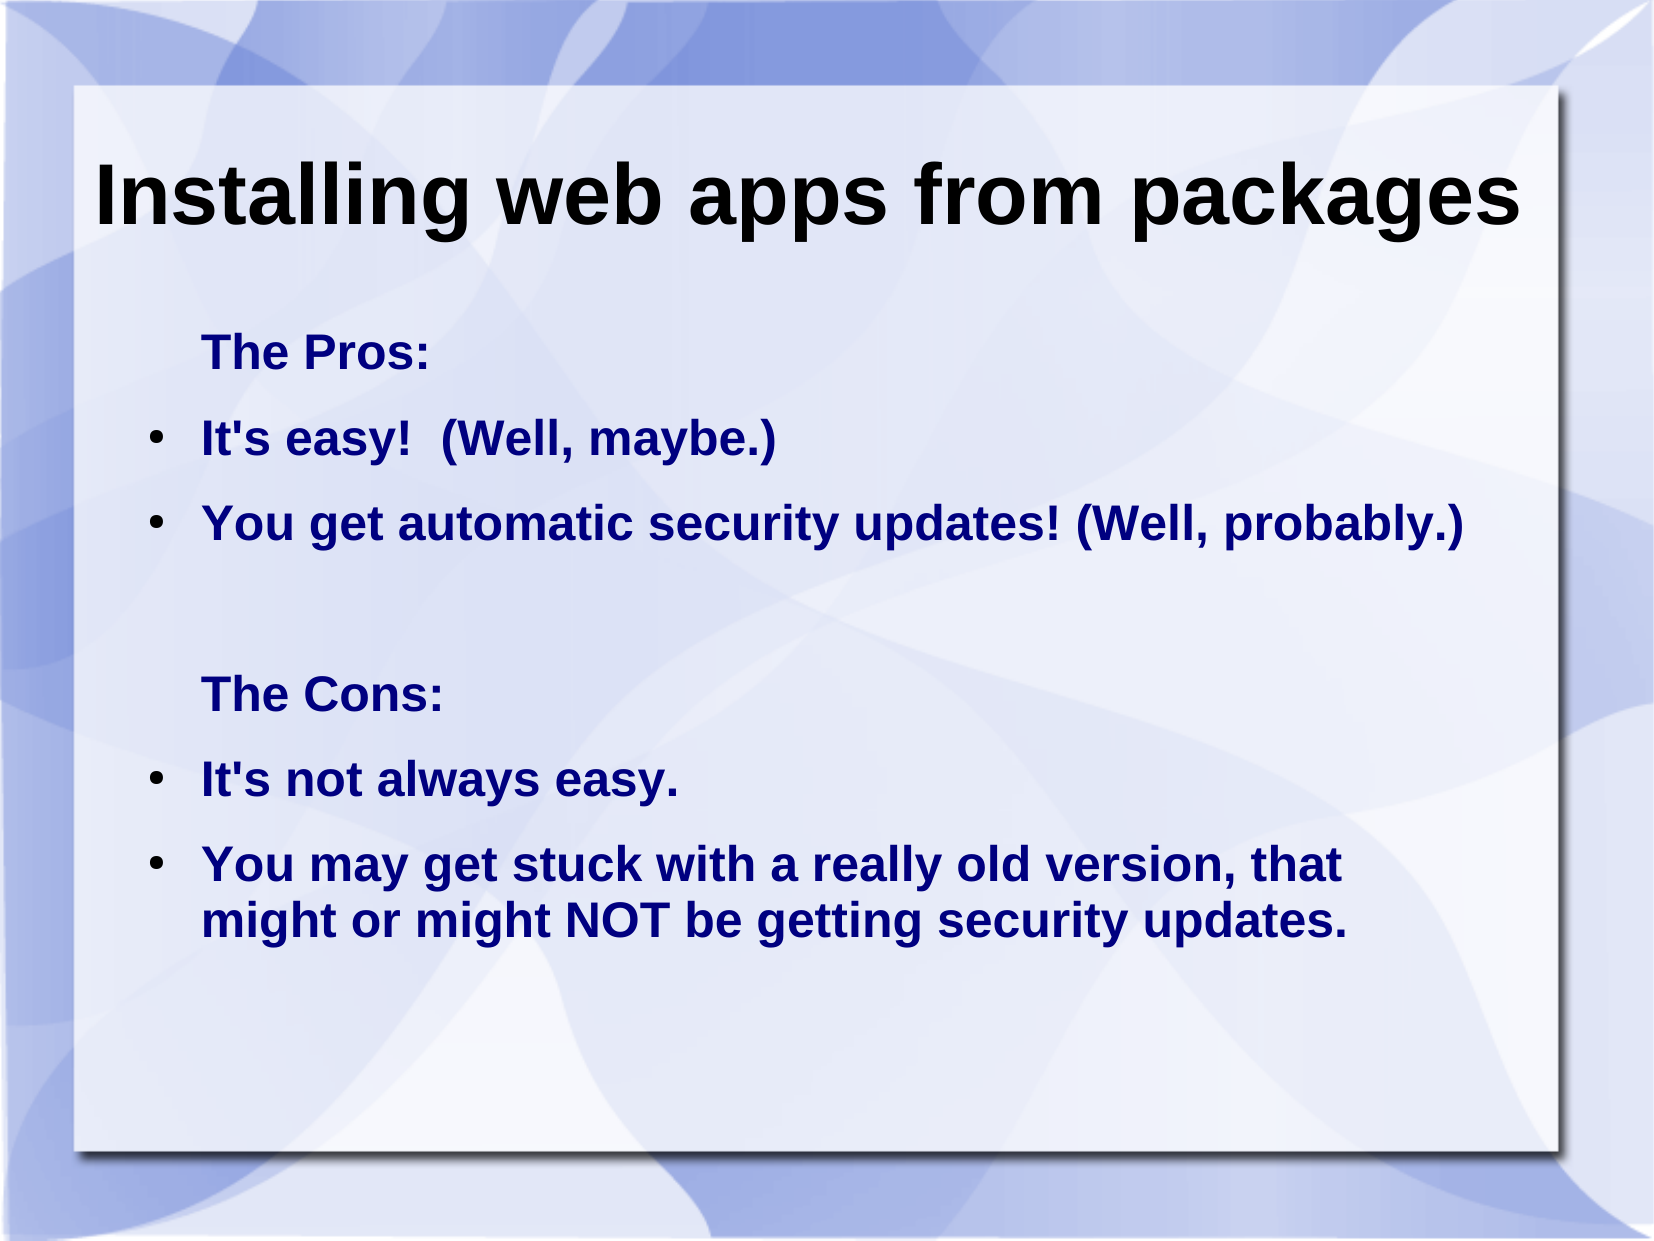

# Installing web apps from packages
The Pros:
It's easy! (Well, maybe.)
You get automatic security updates! (Well, probably.)
The Cons:
It's not always easy.
You may get stuck with a really old version, that might or might NOT be getting security updates.